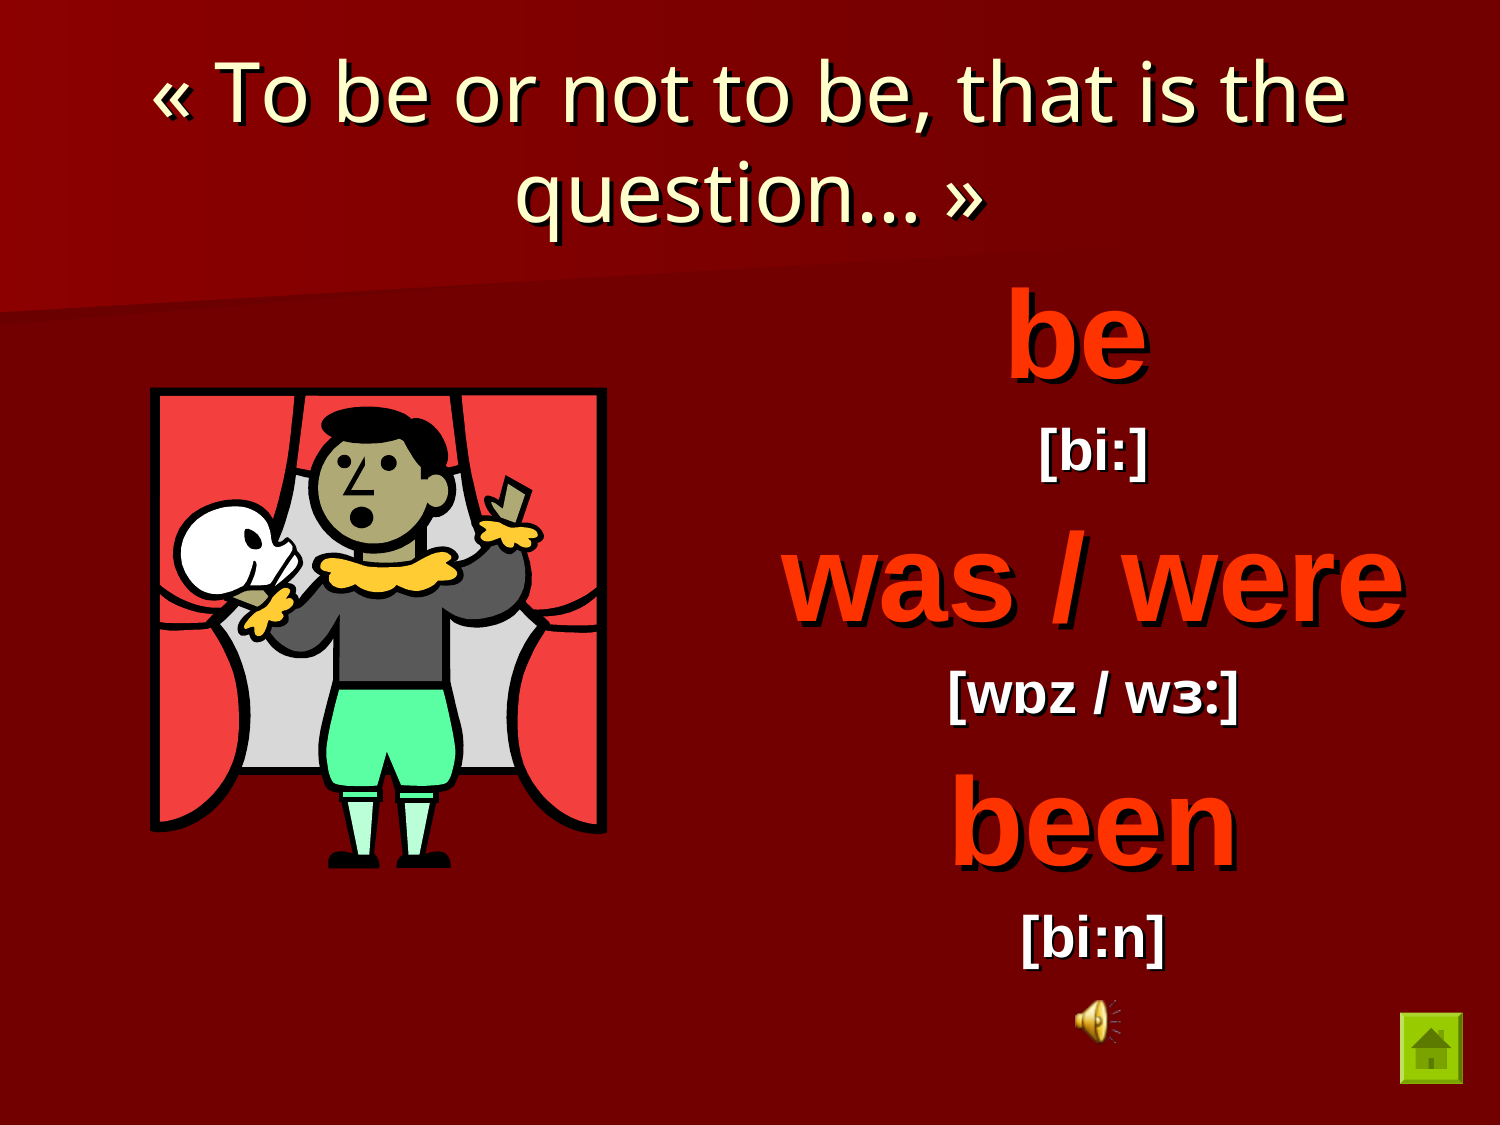

# « To be or not to be, that is the question… »
be
[bi:]
was / were
[wɒz / wɜ:]
been
[bi:n]